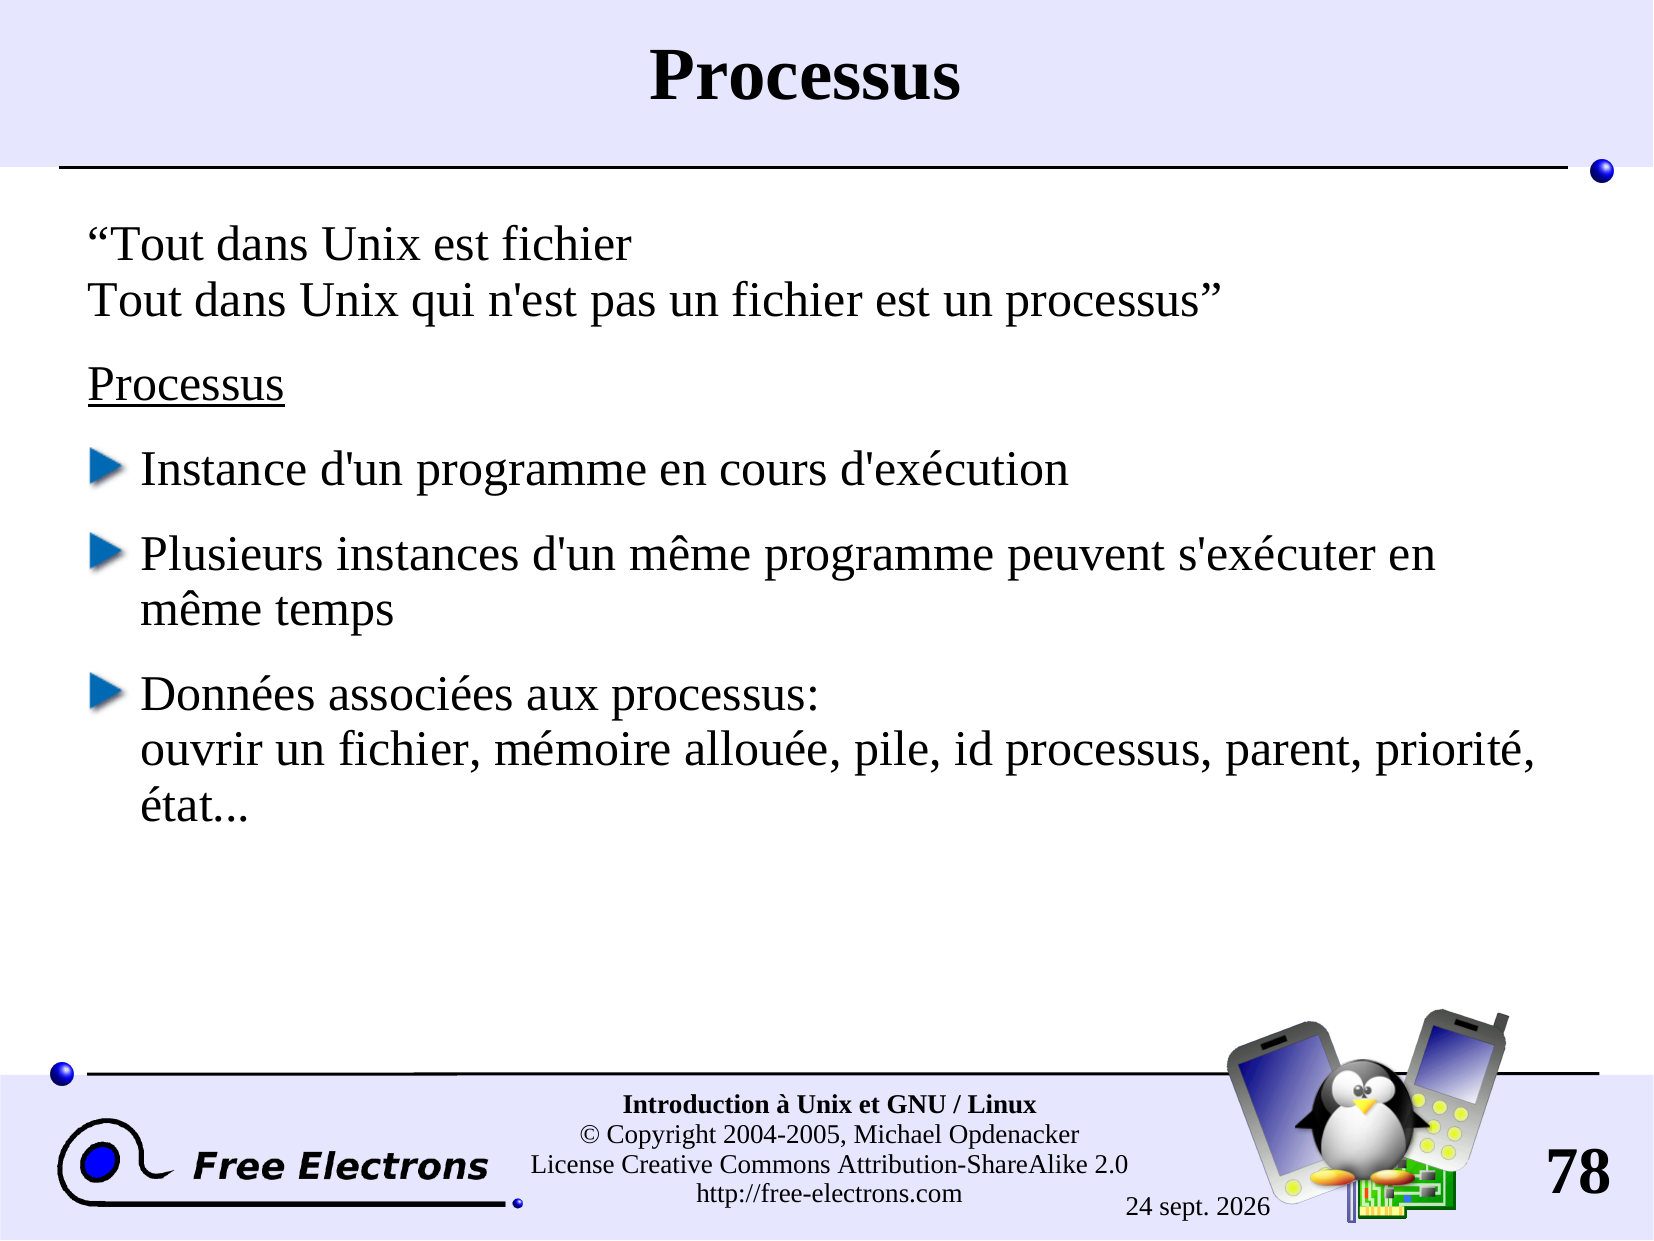

# Processus
“Tout dans Unix est fichier
Tout dans Unix qui n'est pas un fichier est un processus”
Processus
Instance d'un programme en cours d'exécution
Plusieurs instances d'un même programme peuvent s'exécuter en même temps
Données associées aux processus:
ouvrir un fichier, mémoire allouée, pile, id processus, parent, priorité, état...